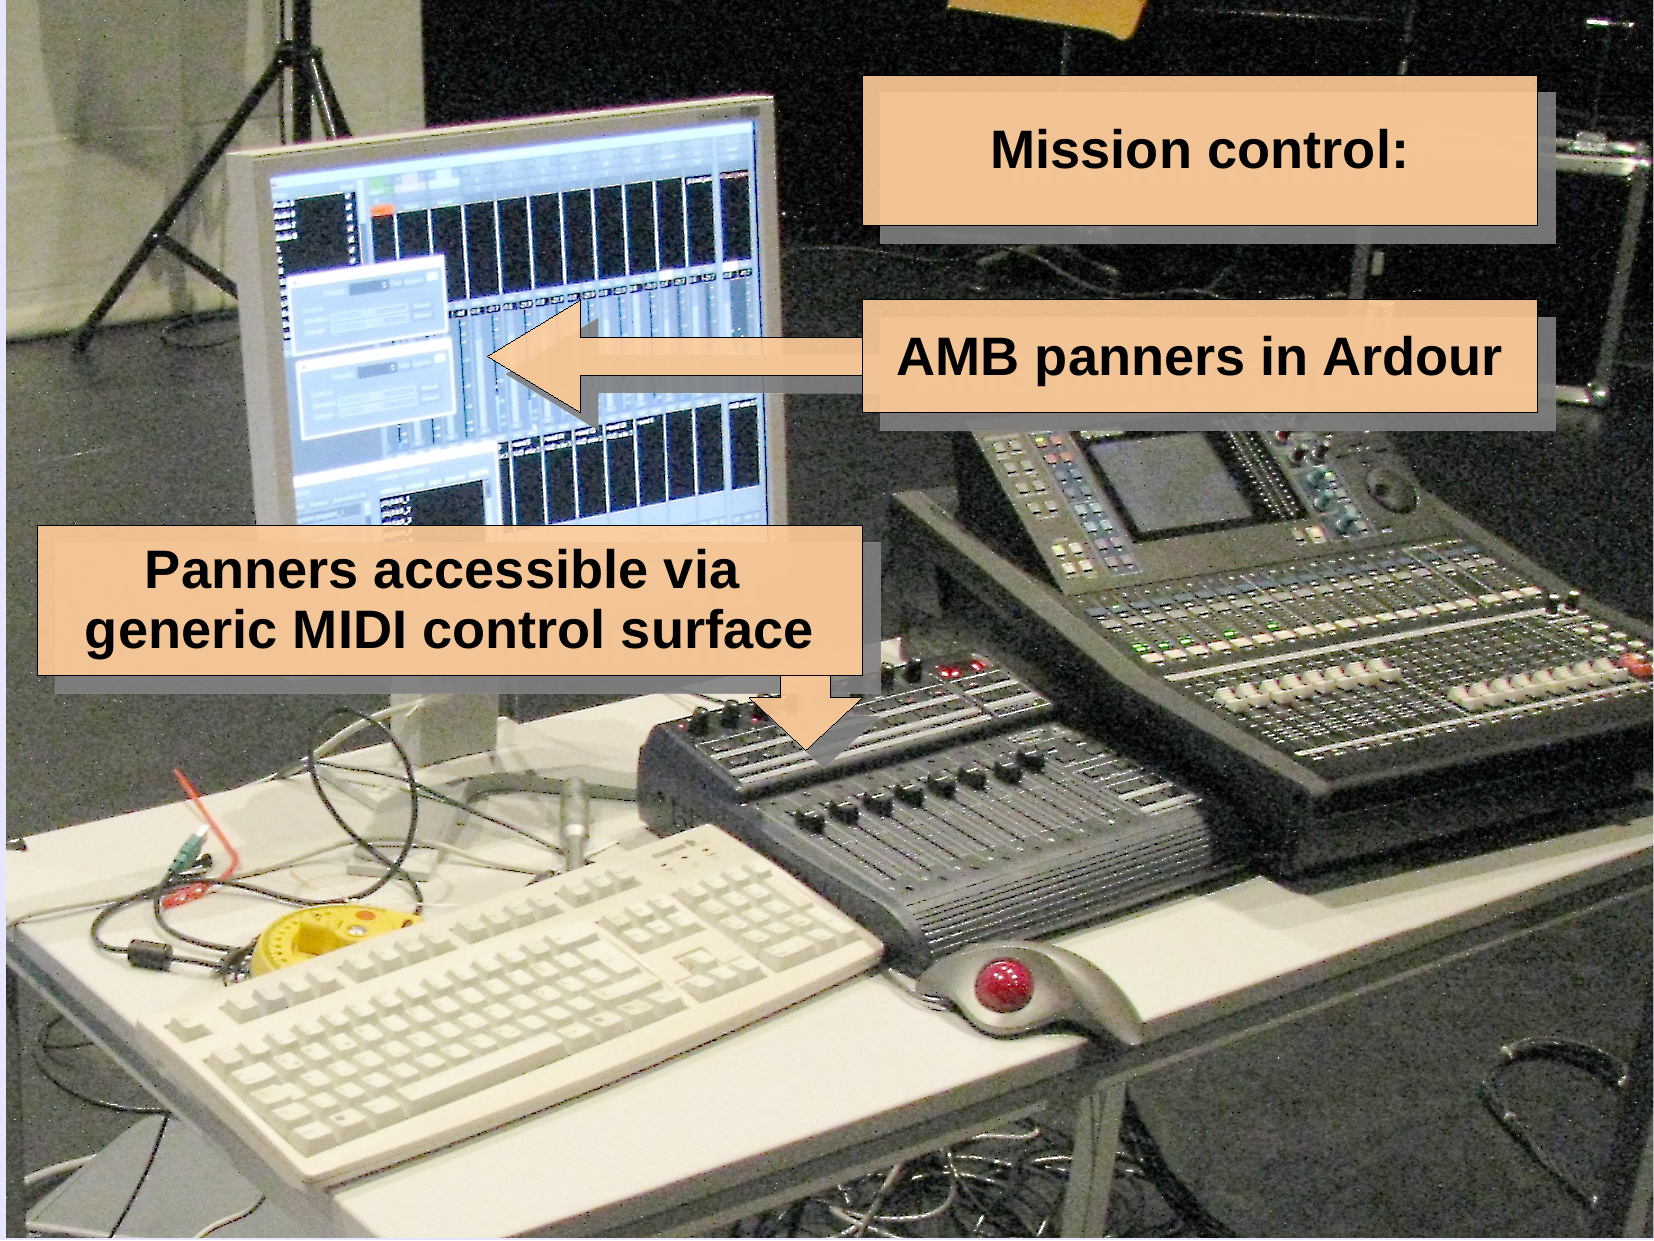

#
Mission control:
AMB panners in Ardour
Panners accessible via
generic MIDI control surface